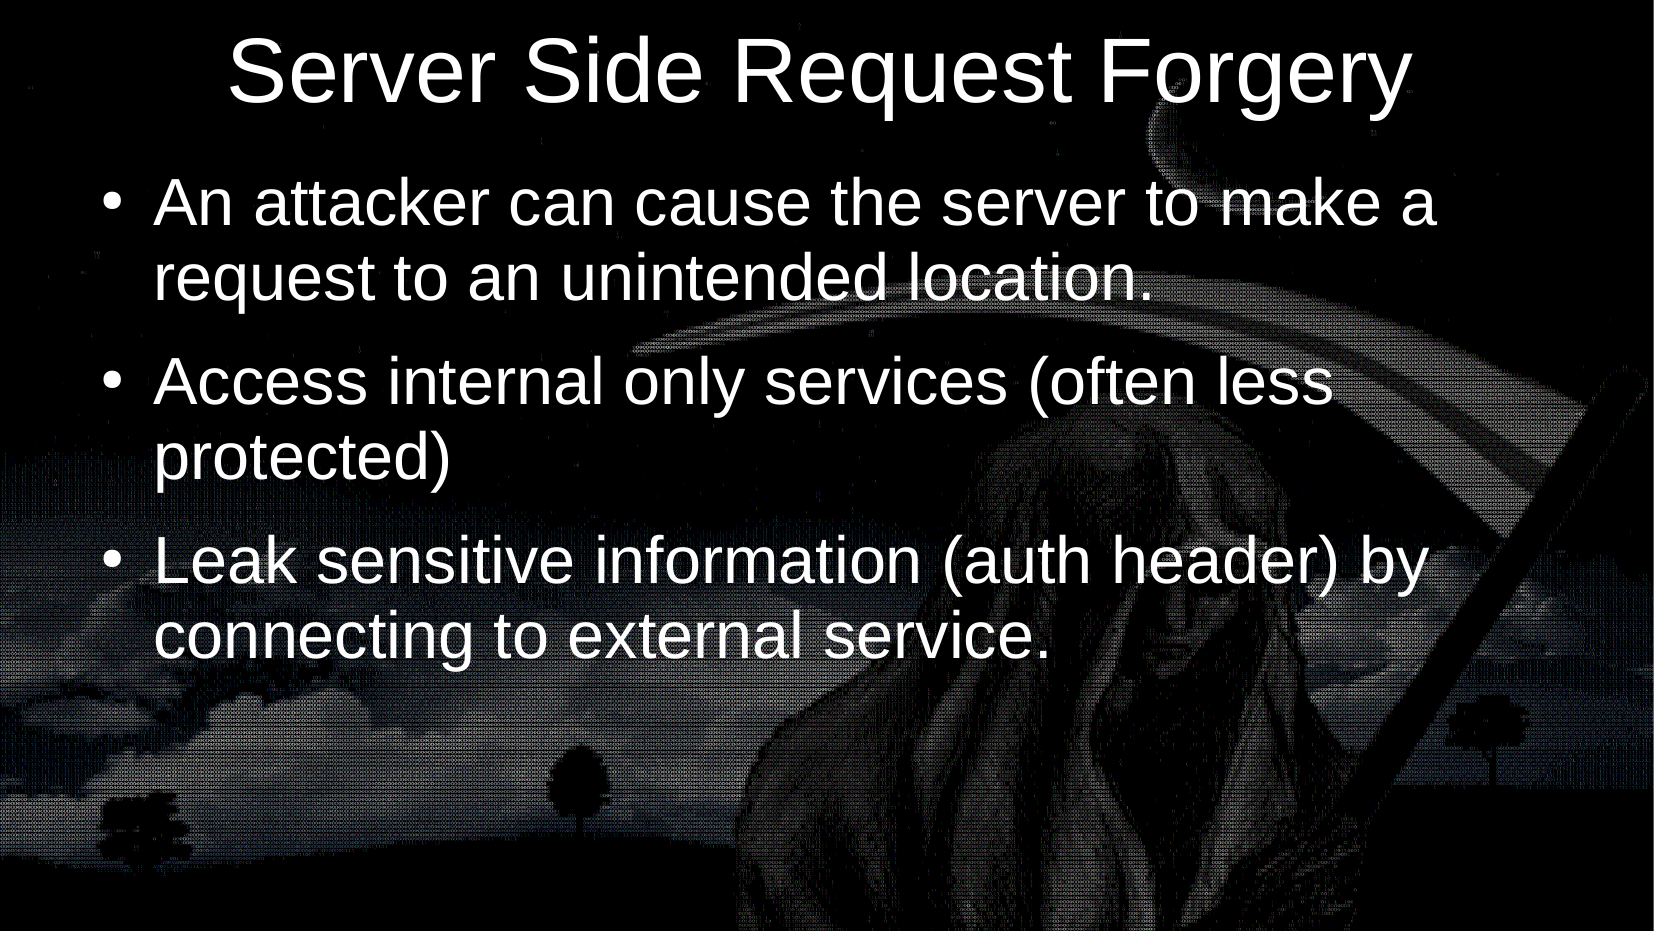

# Server Side Request Forgery
An attacker can cause the server to make a request to an unintended location.
Access internal only services (often less protected)
Leak sensitive information (auth header) by connecting to external service.